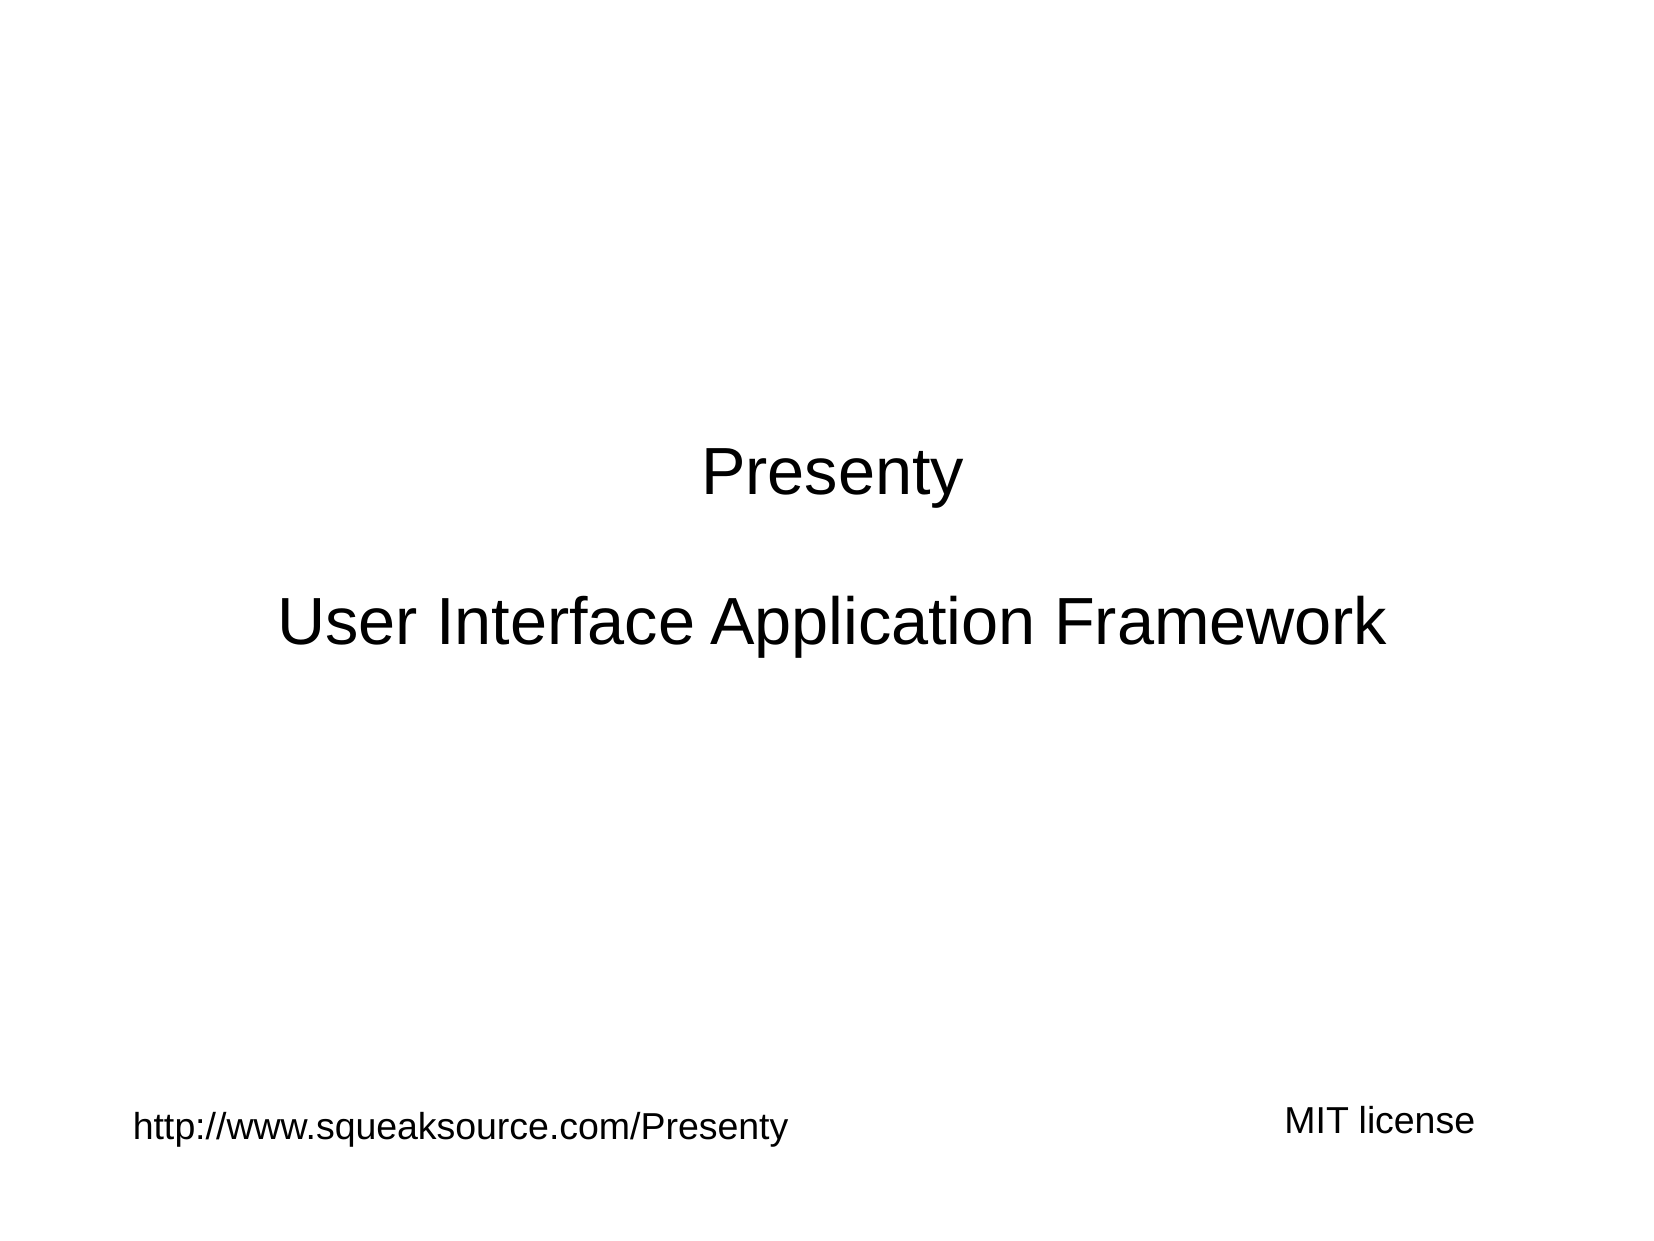

# Presenty User Interface Application Framework
MIT license
http://www.squeaksource.com/Presenty